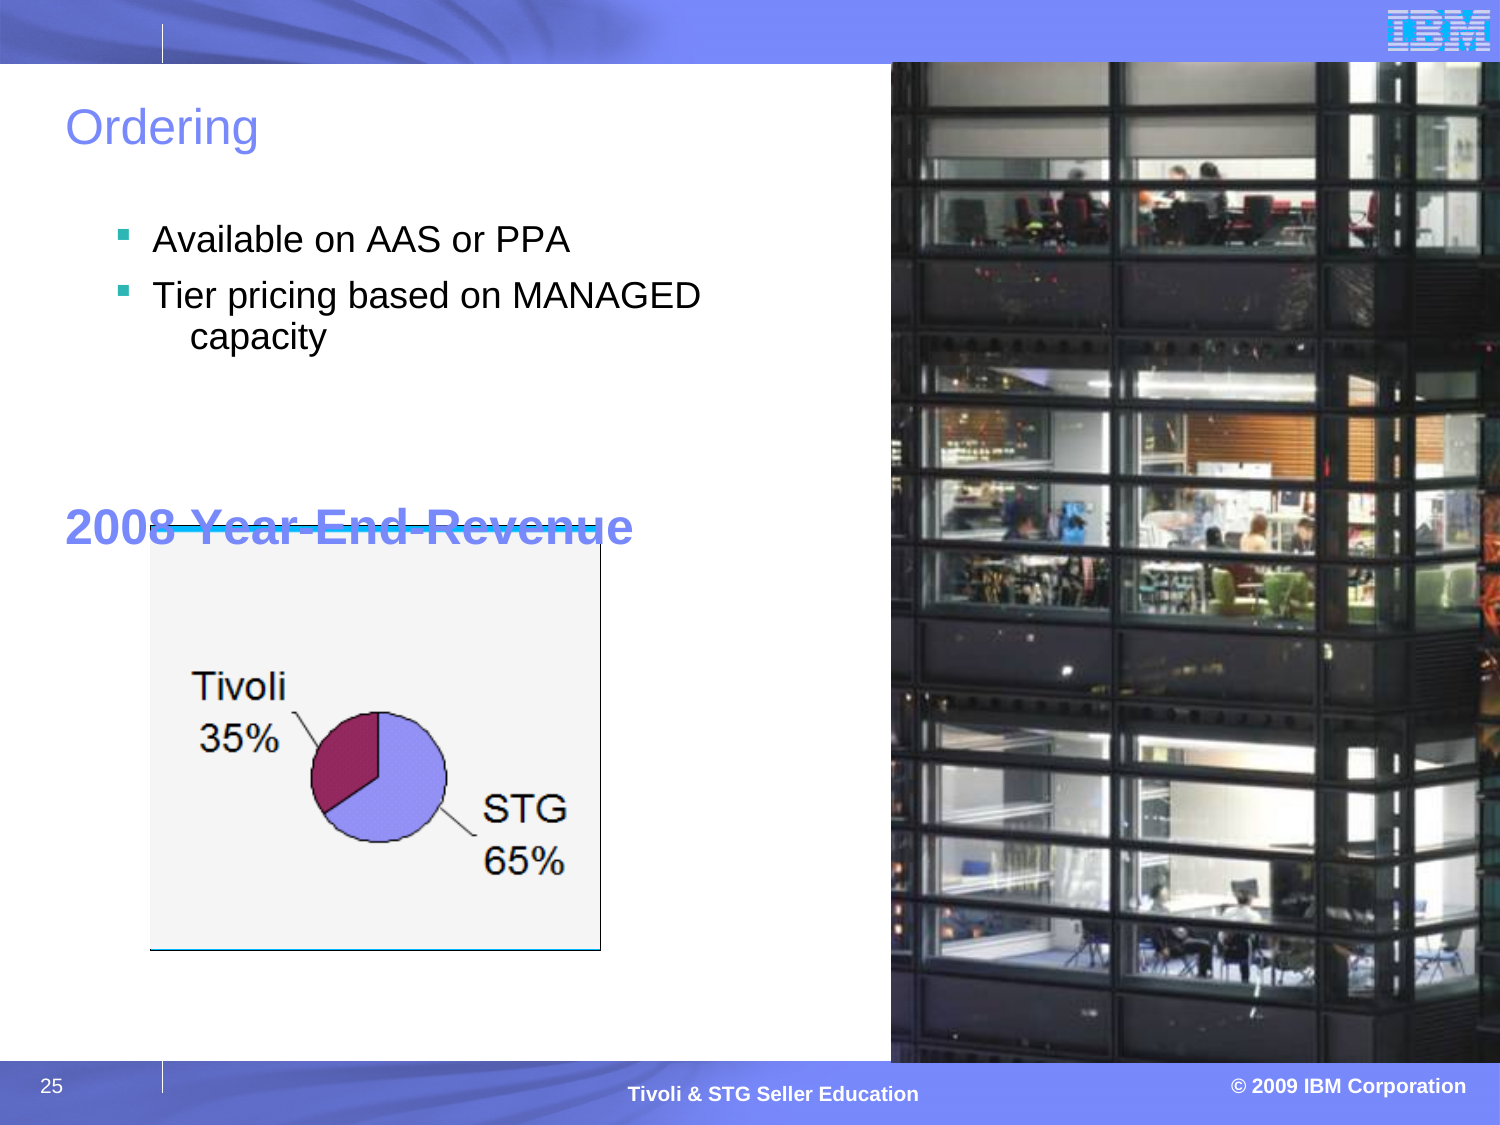

# Ordering
Available on AAS or PPA
Tier pricing based on MANAGED capacity
2008 Year-End-Revenue